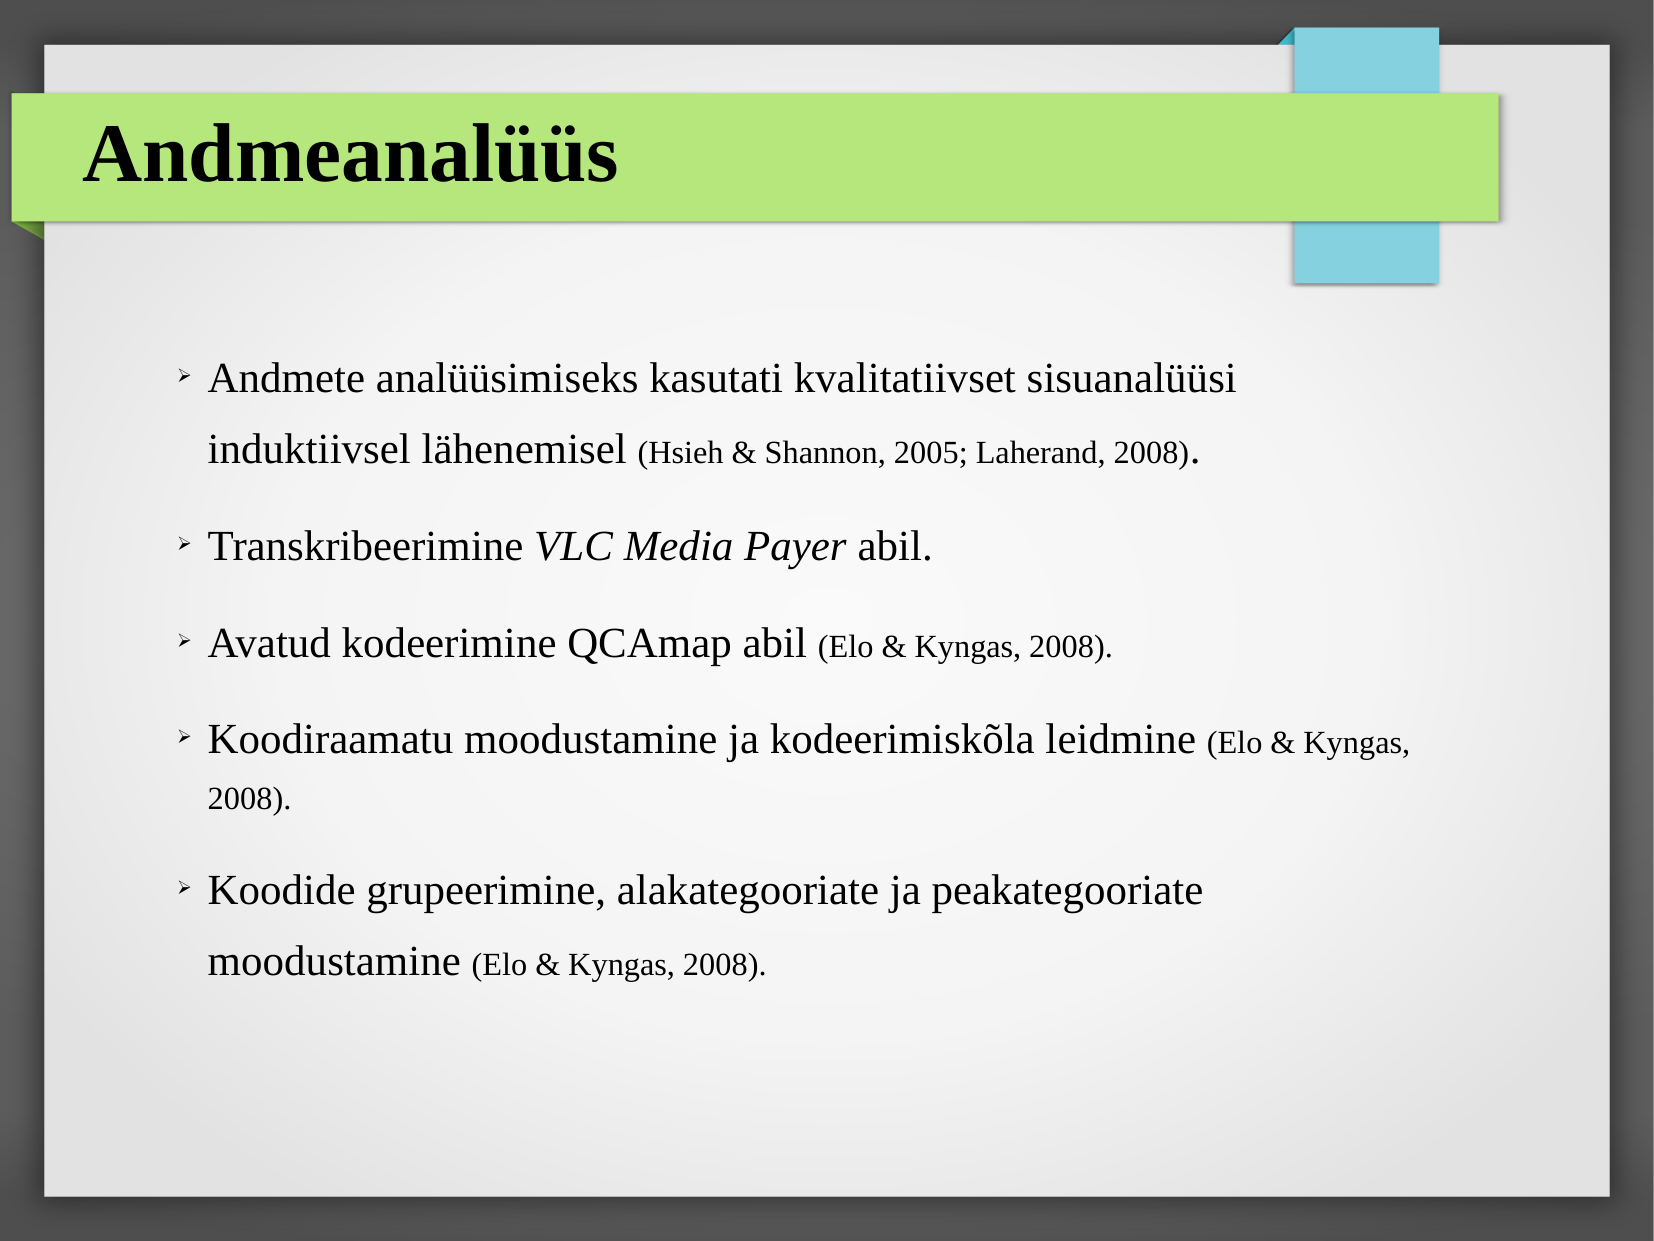

# Andmeanalüüs
Andmete analüüsimiseks kasutati kvalitatiivset sisuanalüüsi induktiivsel lähenemisel (Hsieh & Shannon, 2005; Laherand, 2008).
Transkribeerimine VLC Media Payer abil.
Avatud kodeerimine QCAmap abil (Elo & Kyngas, 2008).
Koodiraamatu moodustamine ja kodeerimiskõla leidmine (Elo & Kyngas, 2008).
Koodide grupeerimine, alakategooriate ja peakategooriate moodustamine (Elo & Kyngas, 2008).